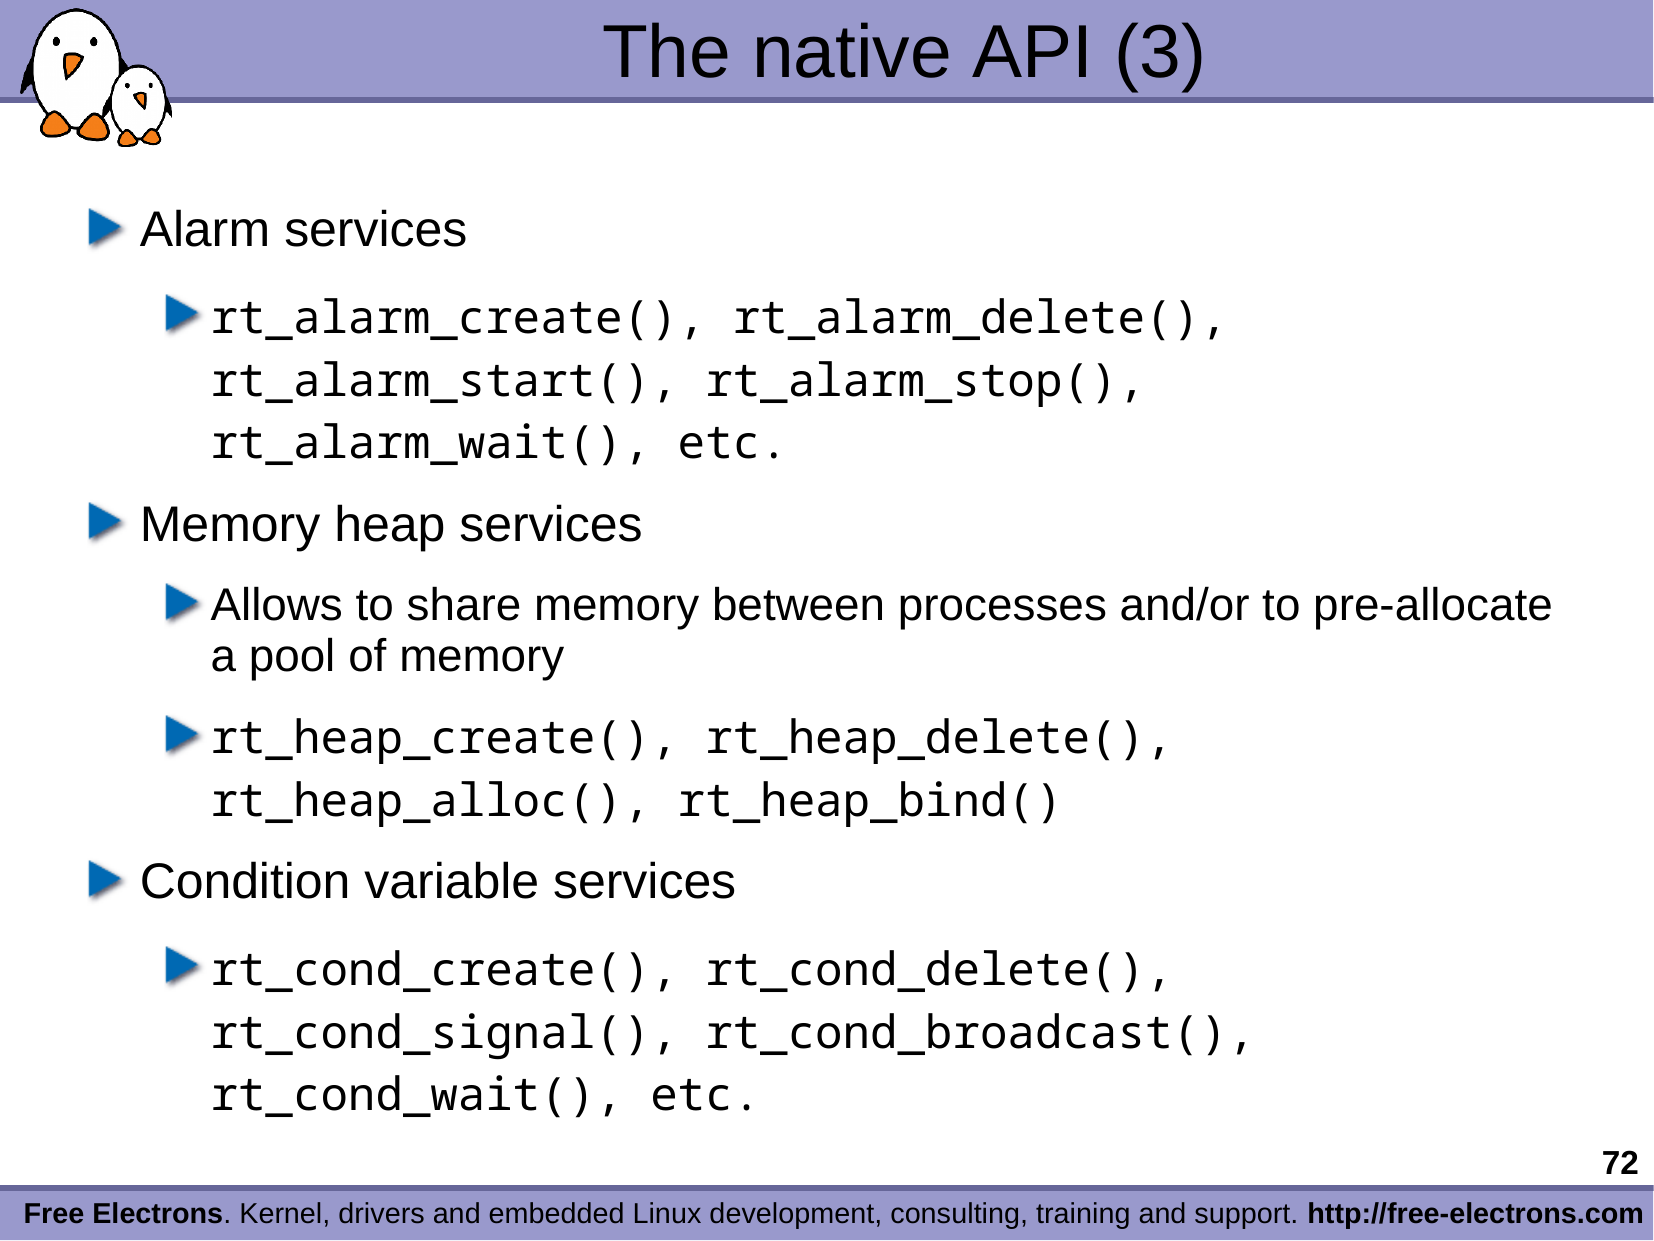

# The native API (3)
Alarm services
rt_alarm_create(), rt_alarm_delete(), rt_alarm_start(), rt_alarm_stop(), rt_alarm_wait(), etc.
Memory heap services
Allows to share memory between processes and/or to pre-allocate a pool of memory
rt_heap_create(), rt_heap_delete(), rt_heap_alloc(), rt_heap_bind()
Condition variable services
rt_cond_create(), rt_cond_delete(), rt_cond_signal(), rt_cond_broadcast(), rt_cond_wait(), etc.